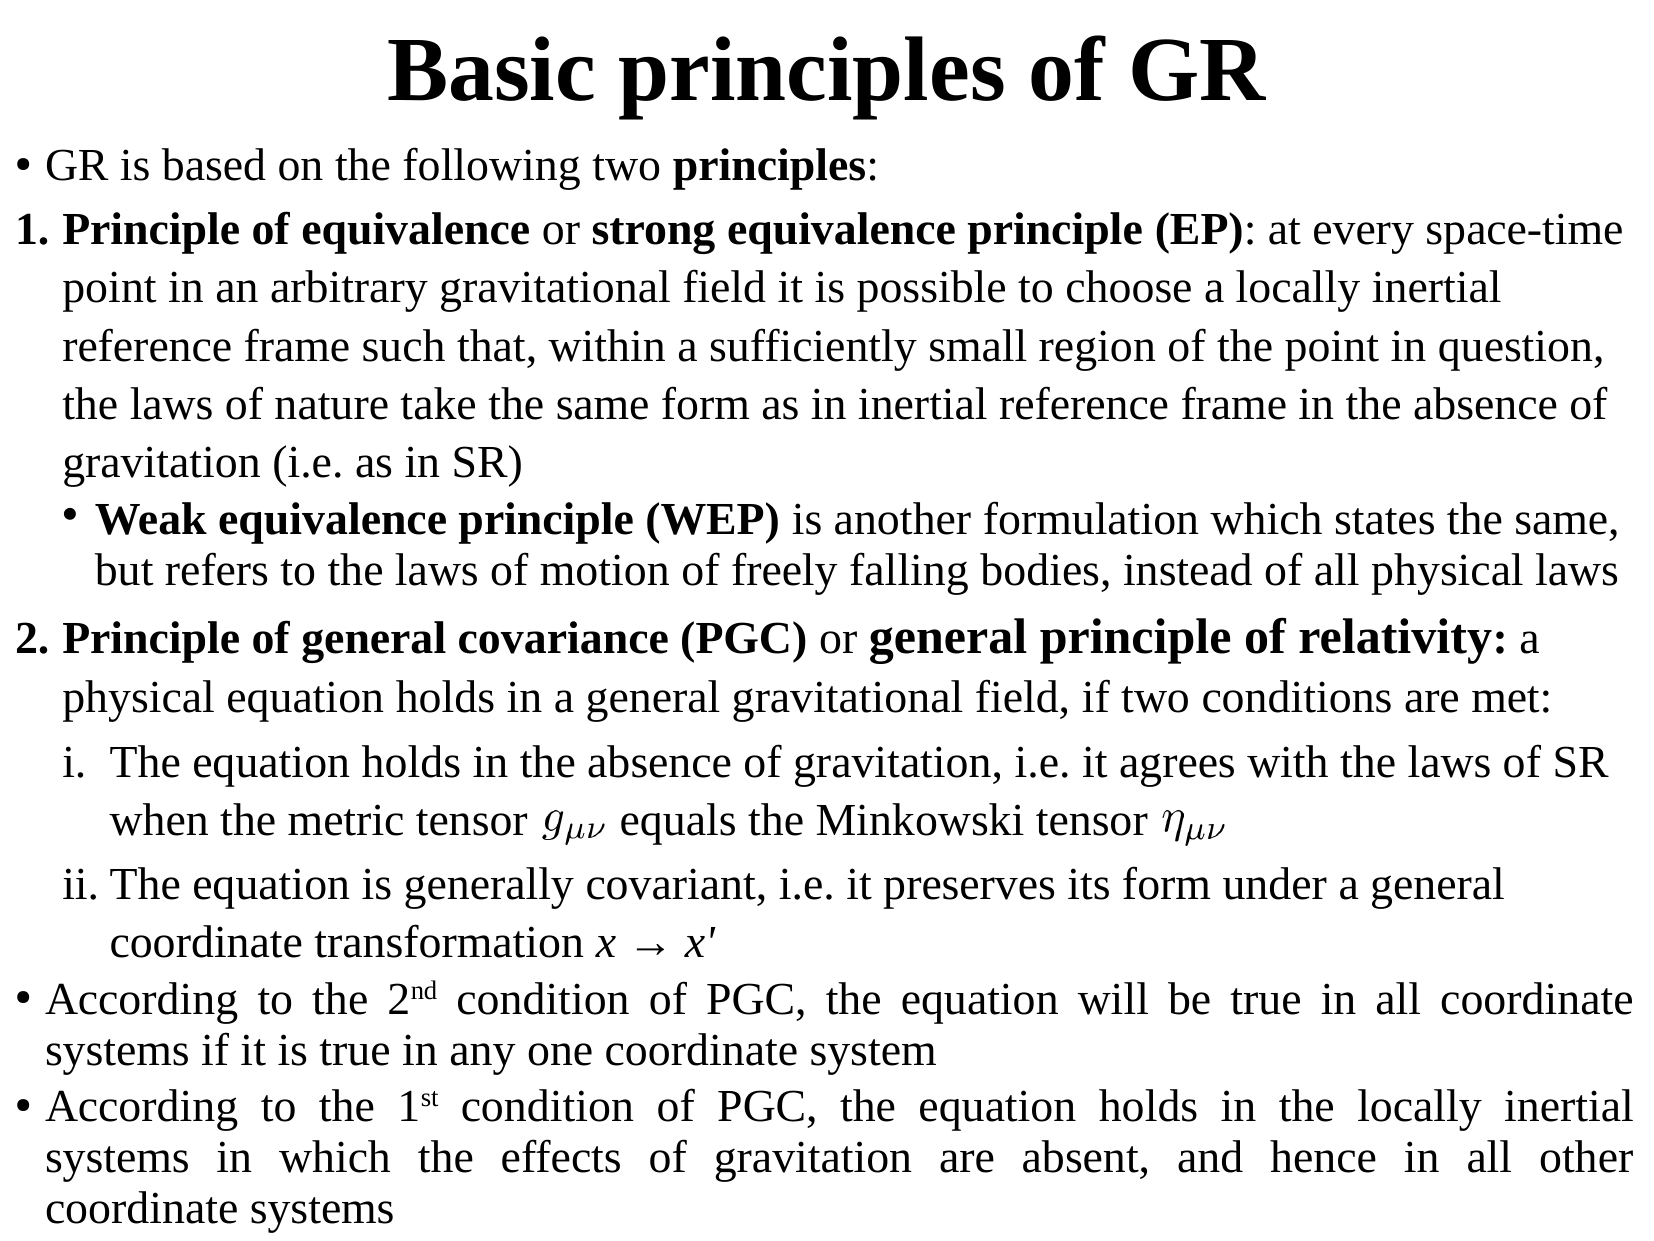

Basic principles of GR
# GR is based on the following two principles:
Principle of equivalence or strong equivalence principle (EP): at every space-time point in an arbitrary gravitational field it is possible to choose a locally inertial reference frame such that, within a sufficiently small region of the point in question, the laws of nature take the same form as in inertial reference frame in the absence of gravitation (i.e. as in SR)
Weak equivalence principle (WEP) is another formulation which states the same, but refers to the laws of motion of freely falling bodies, instead of all physical laws
Principle of general covariance (PGC) or general principle of relativity: a physical equation holds in a general gravitational field, if two conditions are met:
The equation holds in the absence of gravitation, i.e. it agrees with the laws of SR when the metric tensor equals the Minkowski tensor
The equation is generally covariant, i.e. it preserves its form under a general coordinate transformation x → x'
According to the 2nd condition of PGC, the equation will be true in all coordinate systems if it is true in any one coordinate system
According to the 1st condition of PGC, the equation holds in the locally inertial systems in which the effects of gravitation are absent, and hence in all other coordinate systems